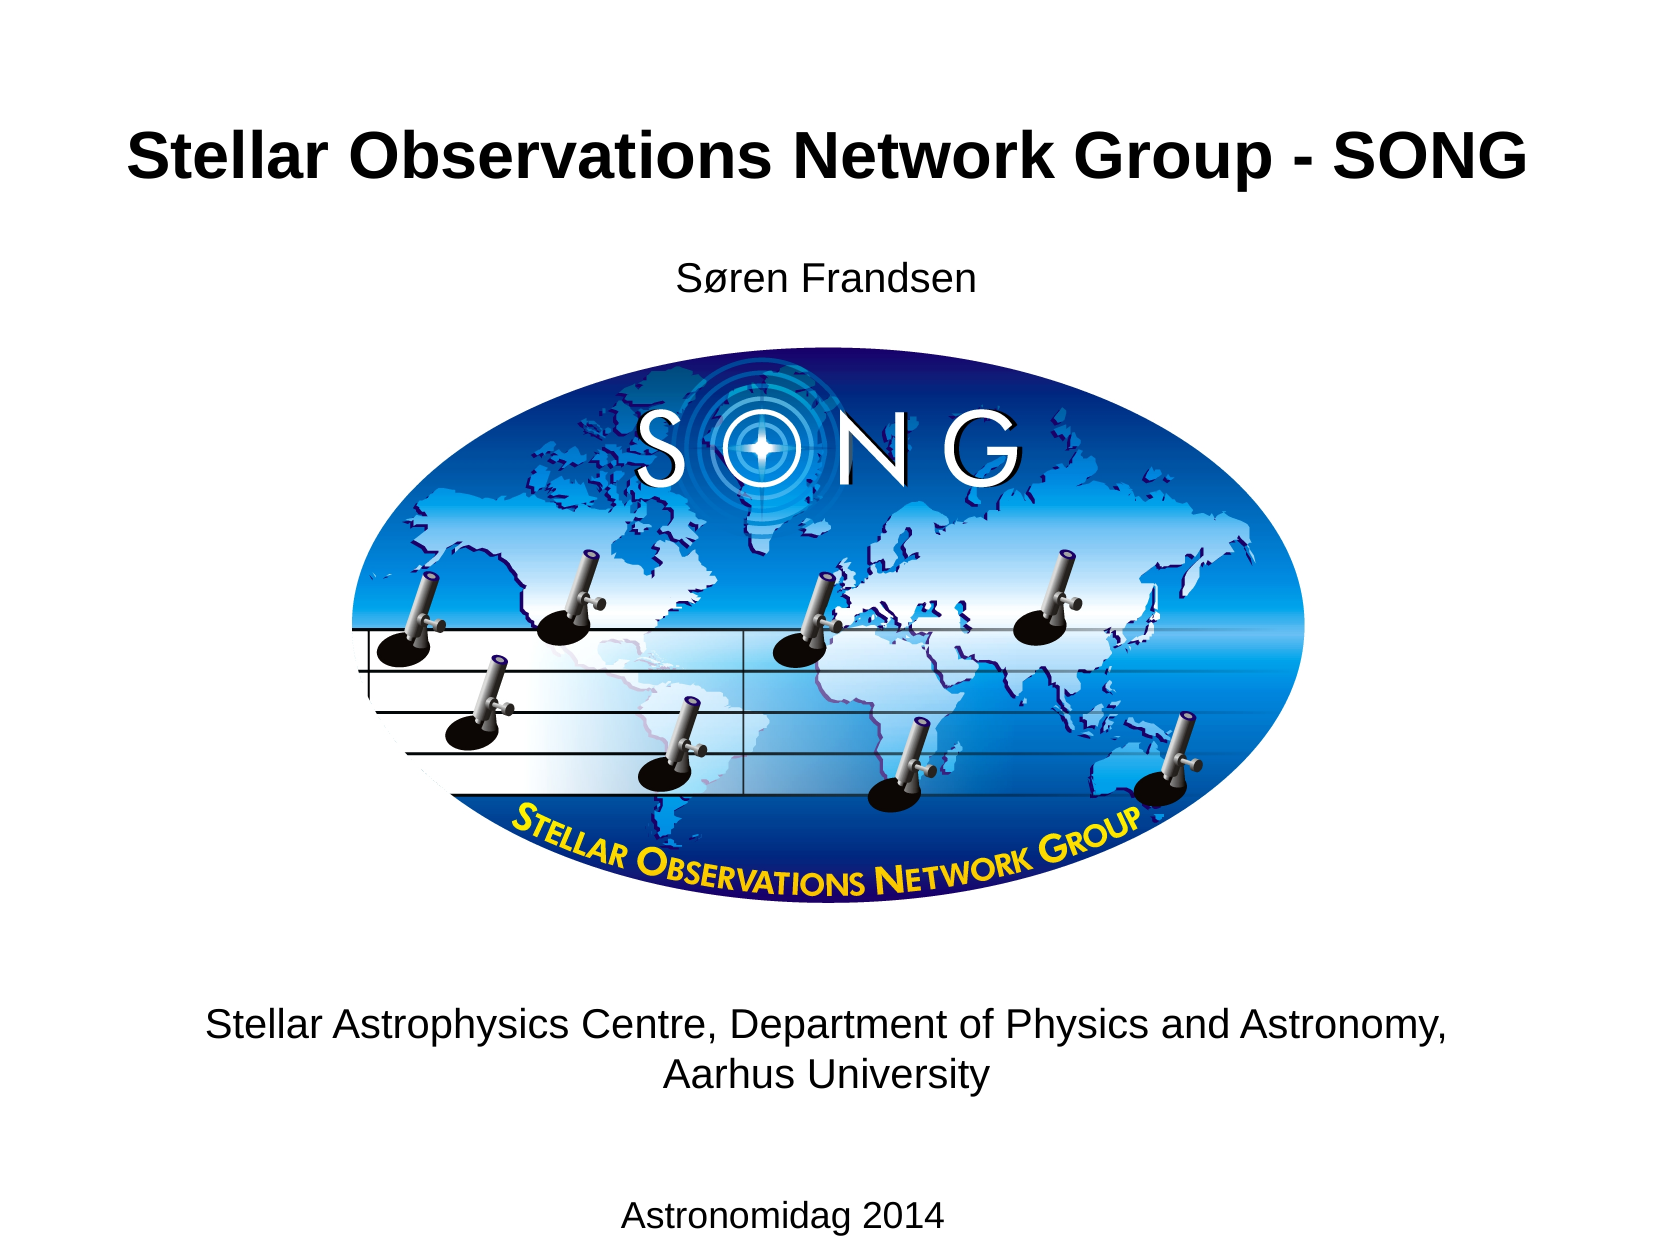

Stellar Observations Network Group - SONG
Søren Frandsen
Stellar Astrophysics Centre, Department of Physics and Astronomy,
Aarhus University
Astronomidag 2014